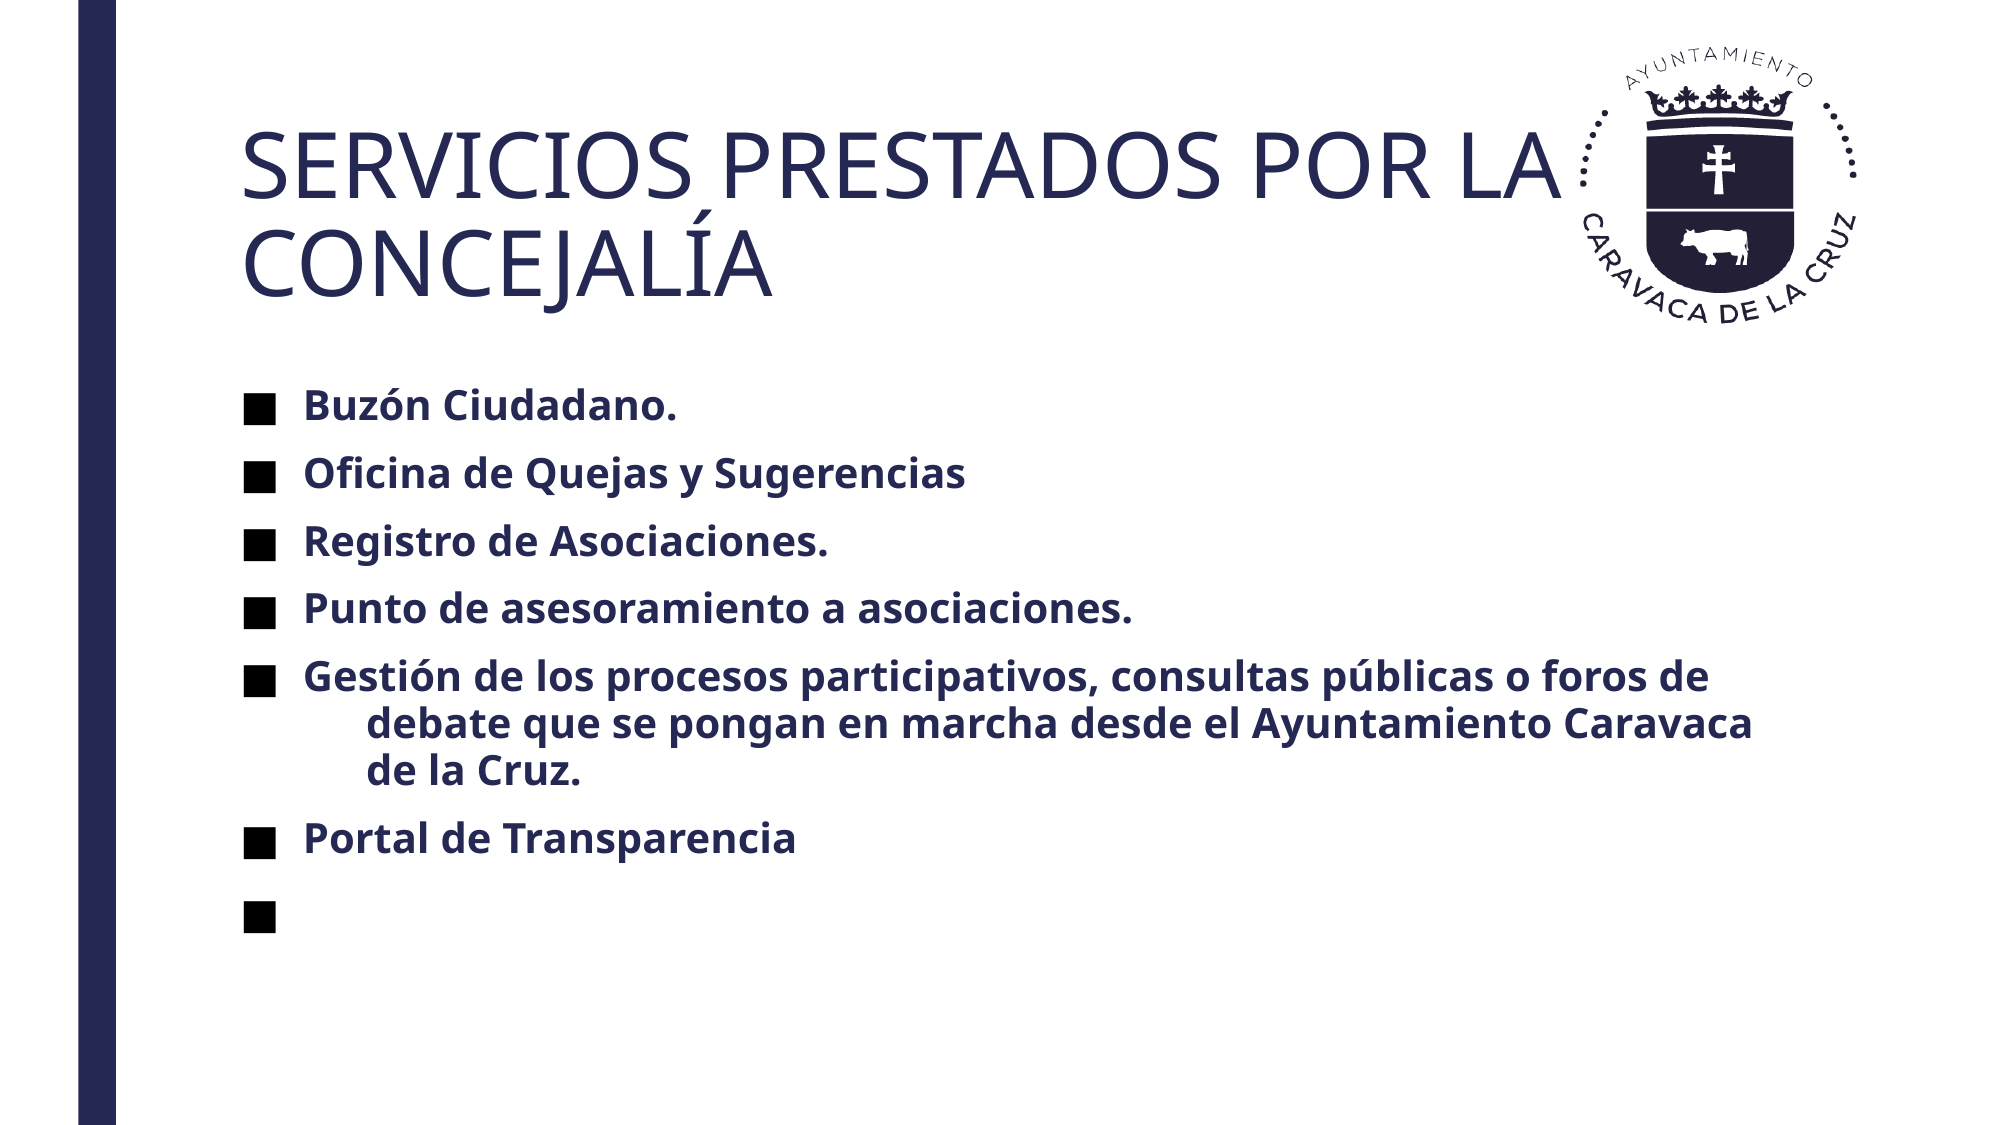

# SERVICIOS PRESTADOS POR LA CONCEJALÍA
Buzón Ciudadano.
Oficina de Quejas y Sugerencias
Registro de Asociaciones.
Punto de asesoramiento a asociaciones.
Gestión de los procesos participativos, consultas públicas o foros de debate que se pongan en marcha desde el Ayuntamiento Caravaca de la Cruz.
Portal de Transparencia